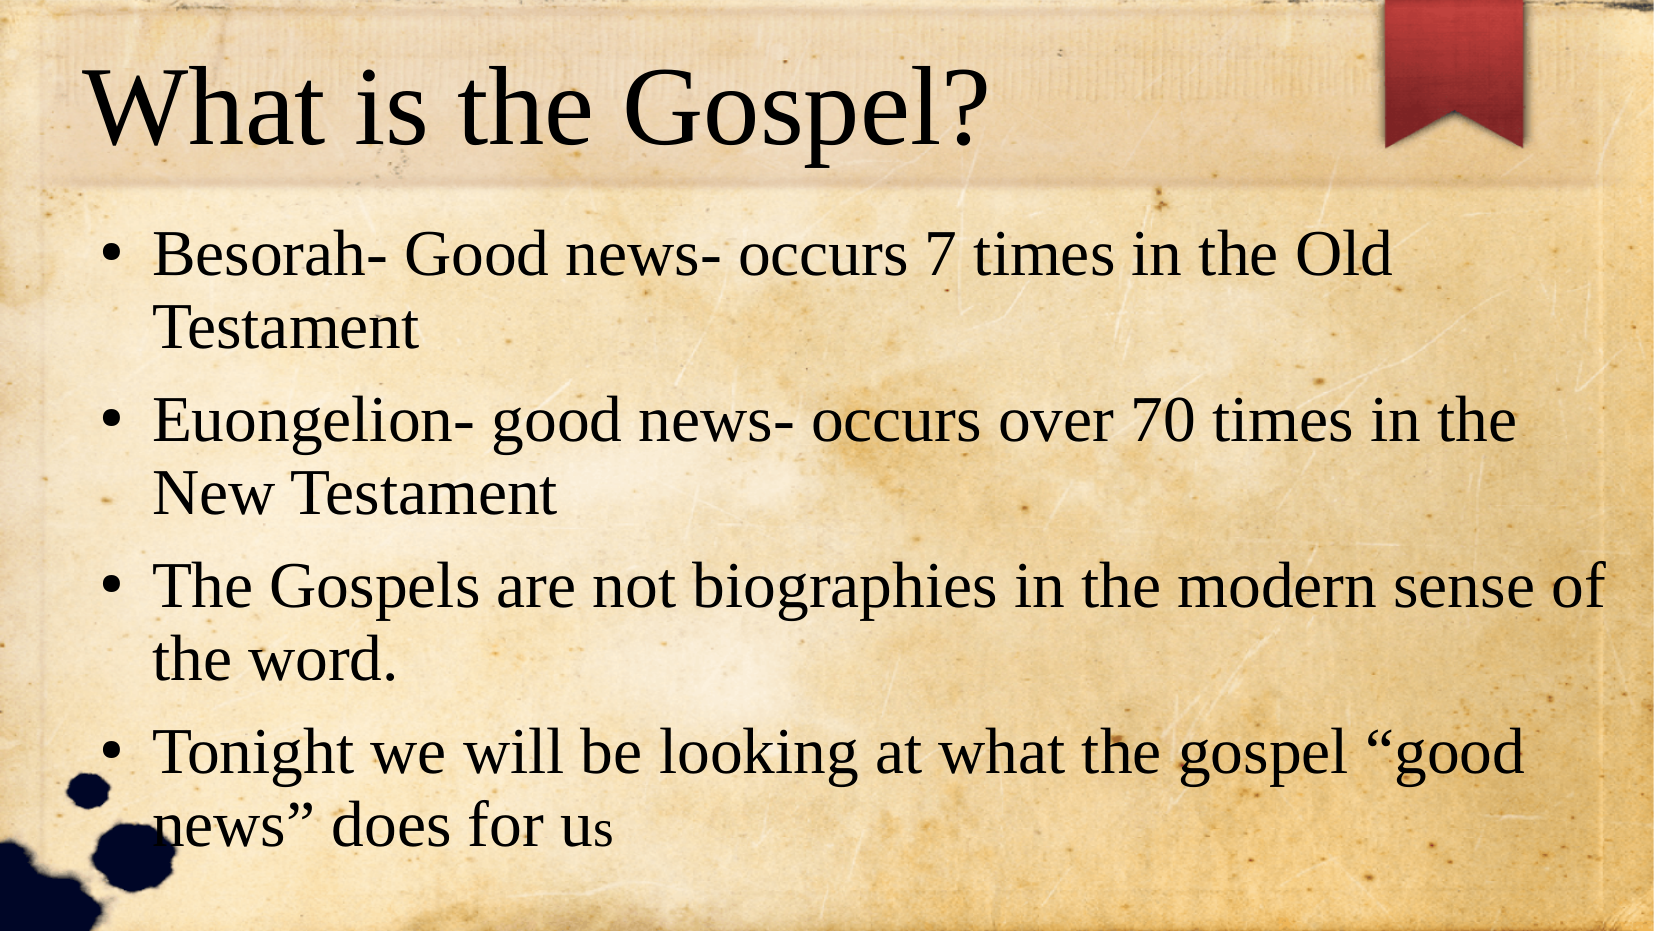

# What is the Gospel?
Besorah- Good news- occurs 7 times in the Old Testament
Euongelion- good news- occurs over 70 times in the New Testament
The Gospels are not biographies in the modern sense of the word.
Tonight we will be looking at what the gospel “good news” does for us